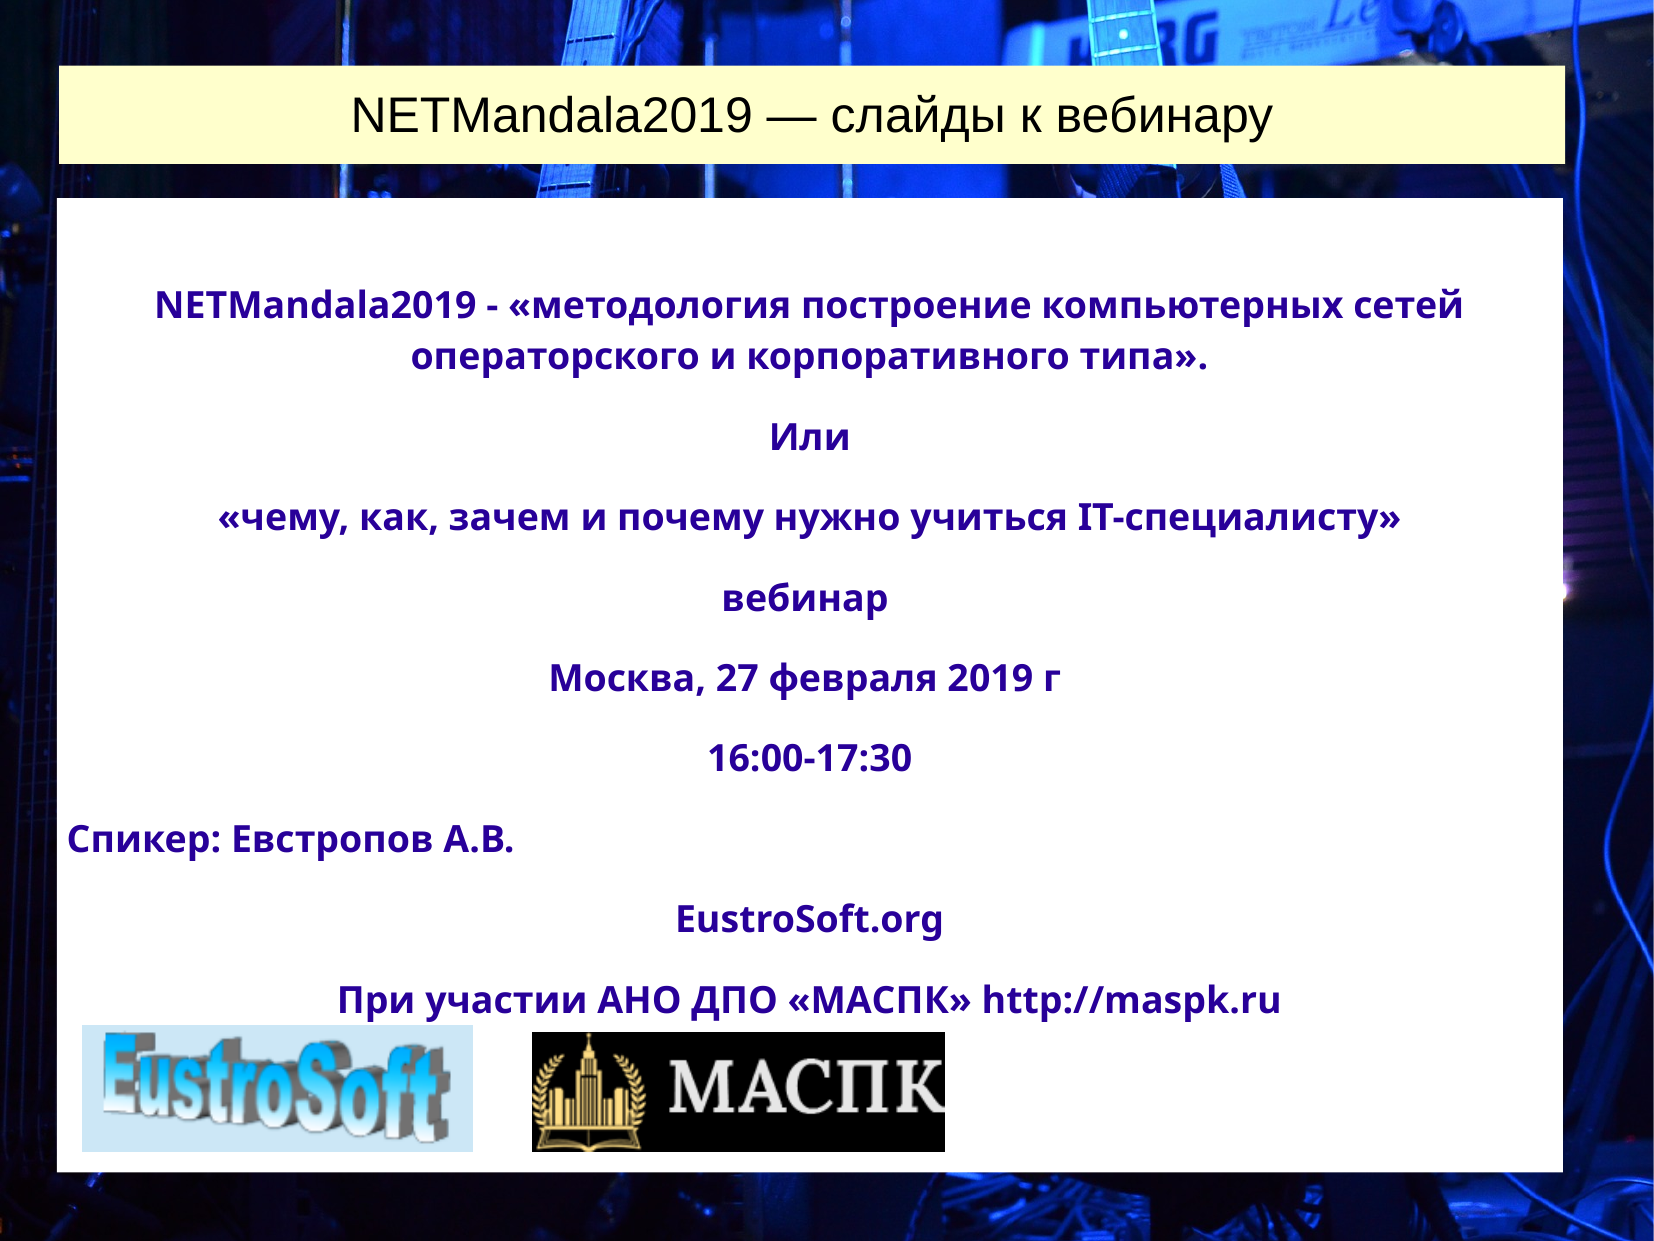

# NETMandala2019 — слайды к вебинару
NETMandala2019 - «методология построение компьютерных сетей операторского и корпоративного типа».
Или
«чему, как, зачем и почему нужно учиться IT-специалисту»
вебинар
Москва, 27 февраля 2019 г
16:00-17:30
 Спикер: Евстропов А.В.
EustroSoft.org
При участии АНО ДПО «МАСПК» http://maspk.ru